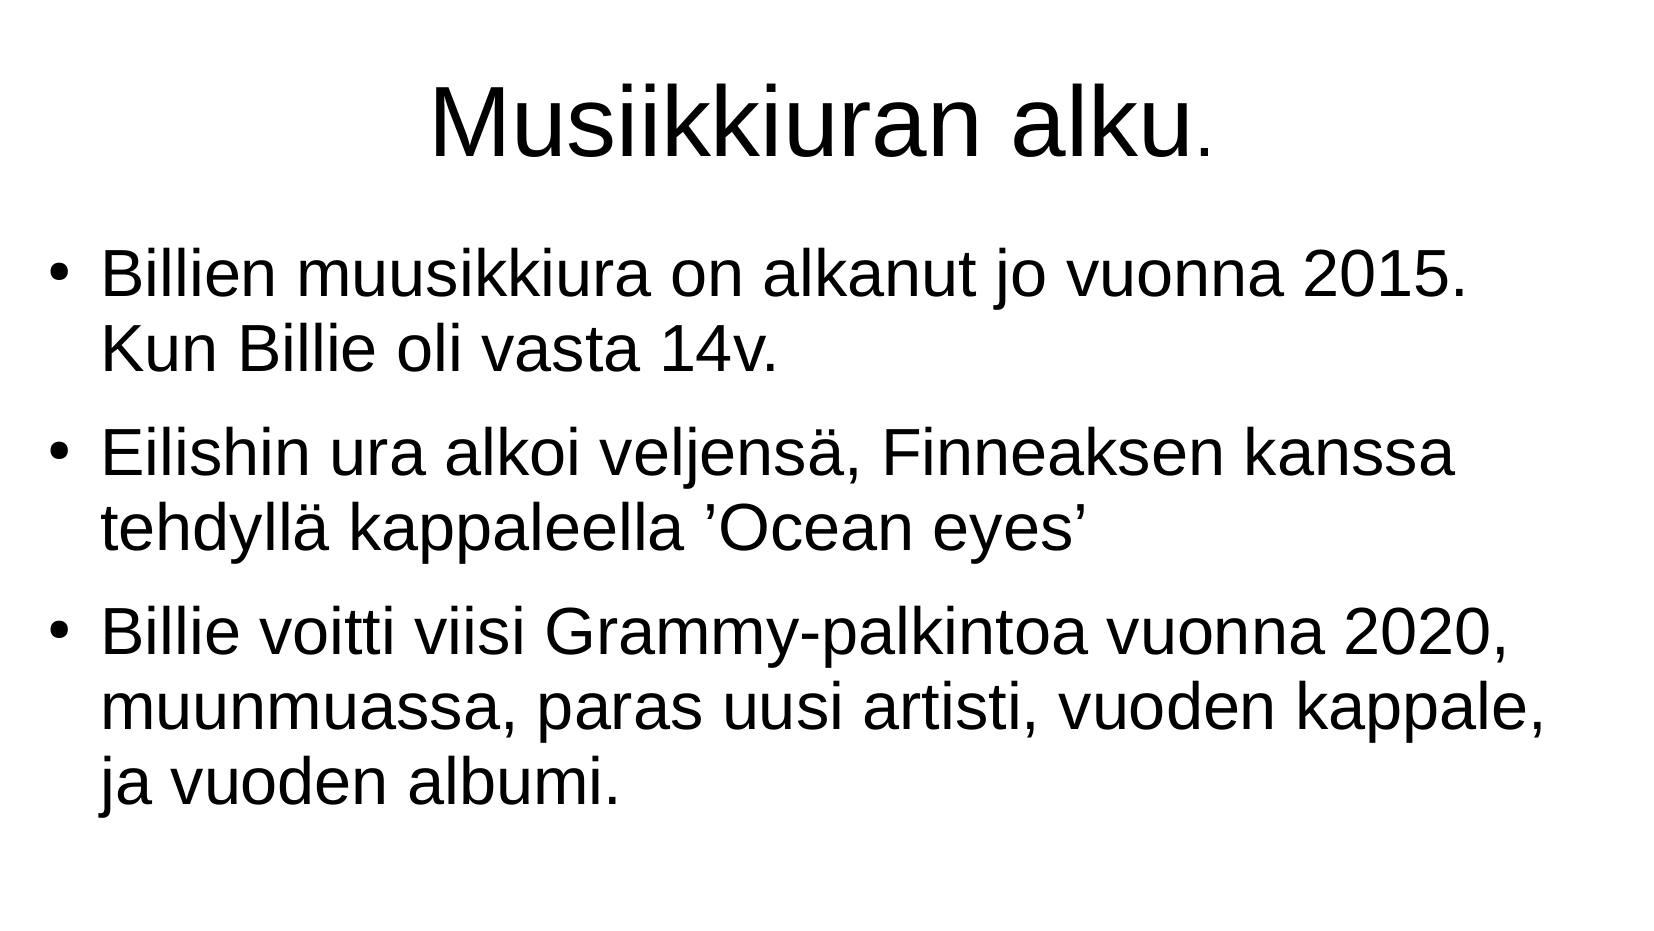

Musiikkiuran alku.
# Billien muusikkiura on alkanut jo vuonna 2015. Kun Billie oli vasta 14v.
Eilishin ura alkoi veljensä, Finneaksen kanssa tehdyllä kappaleella ’Ocean eyes’
Billie voitti viisi Grammy-palkintoa vuonna 2020, muunmuassa, paras uusi artisti, vuoden kappale, ja vuoden albumi.